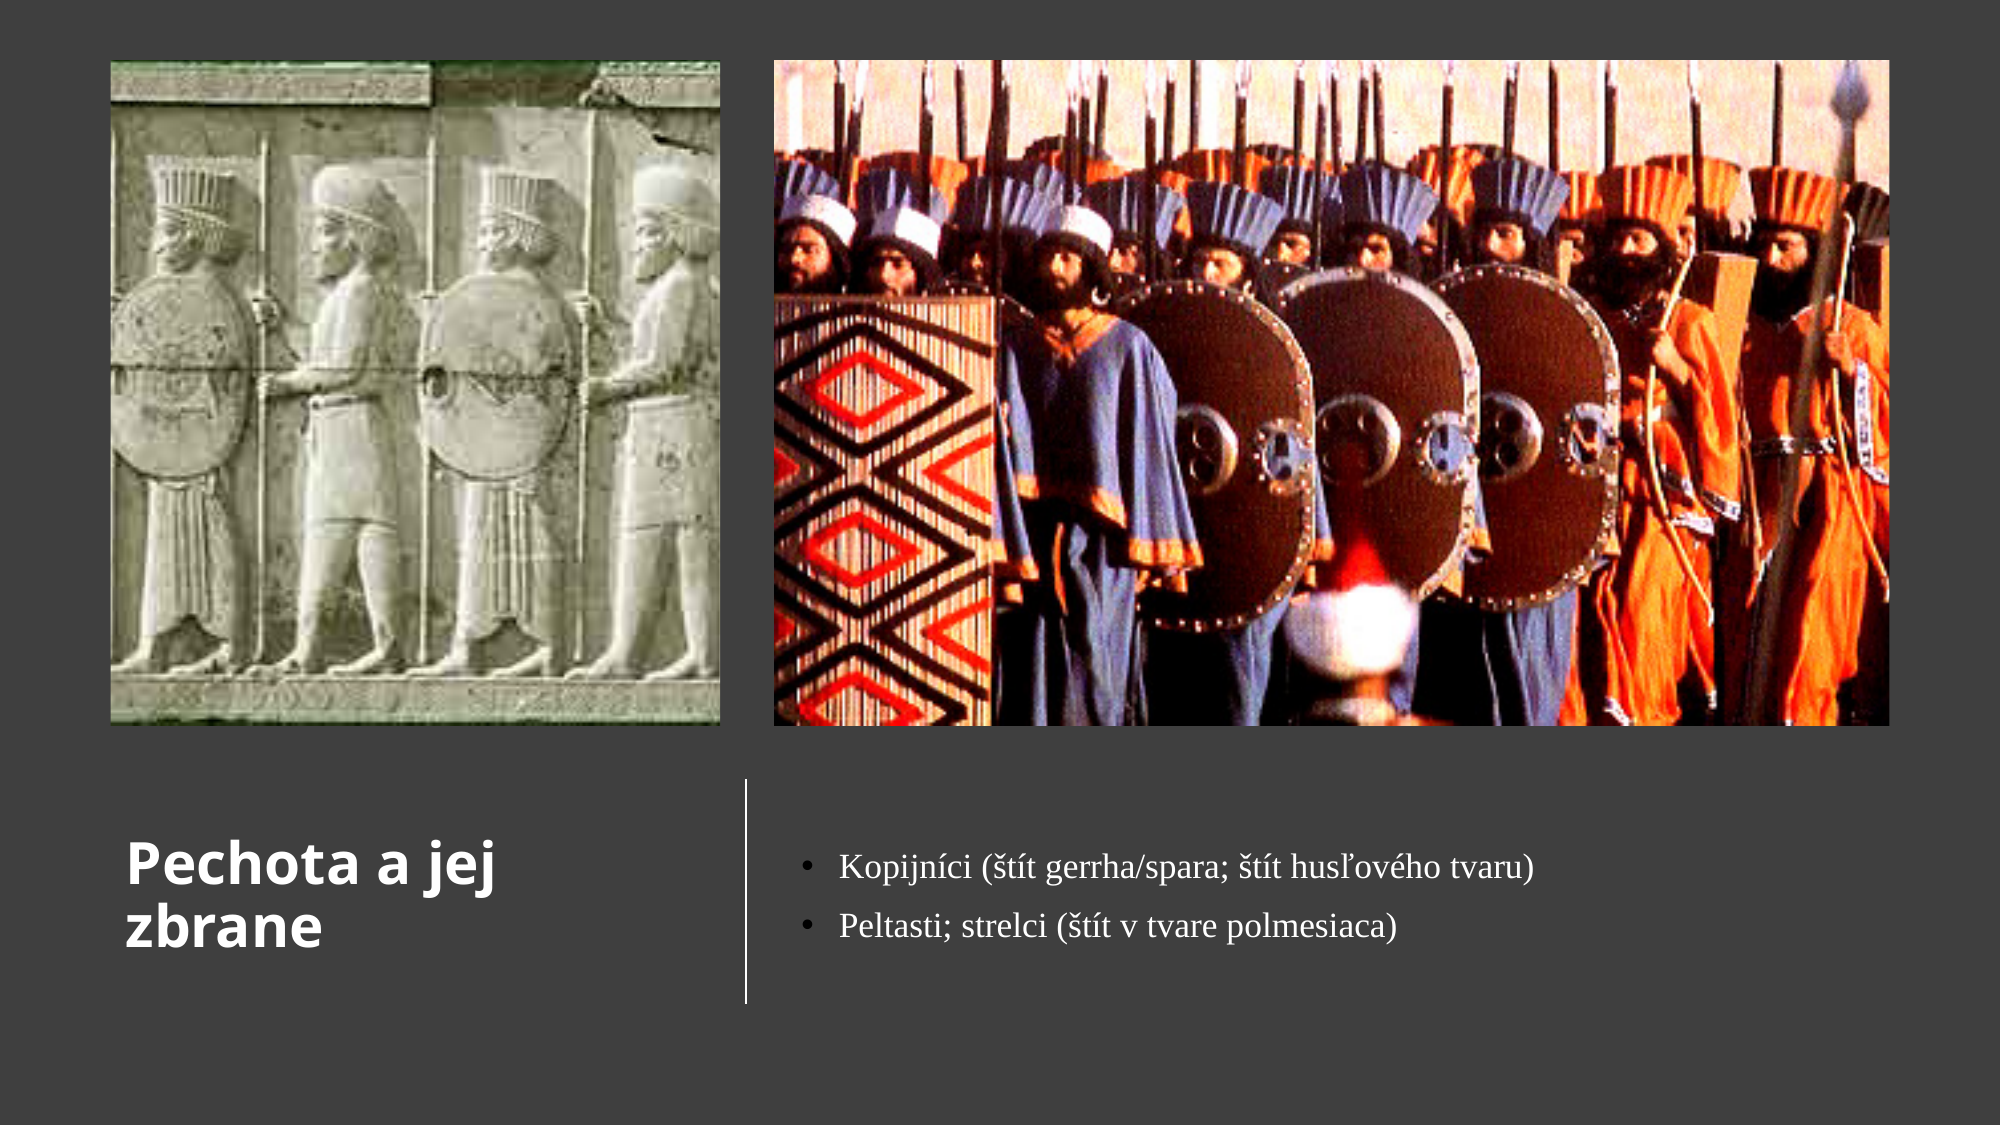

# Pechota a jej zbrane
Kopijníci (štít gerrha/spara; štít husľového tvaru)
Peltasti; strelci (štít v tvare polmesiaca)